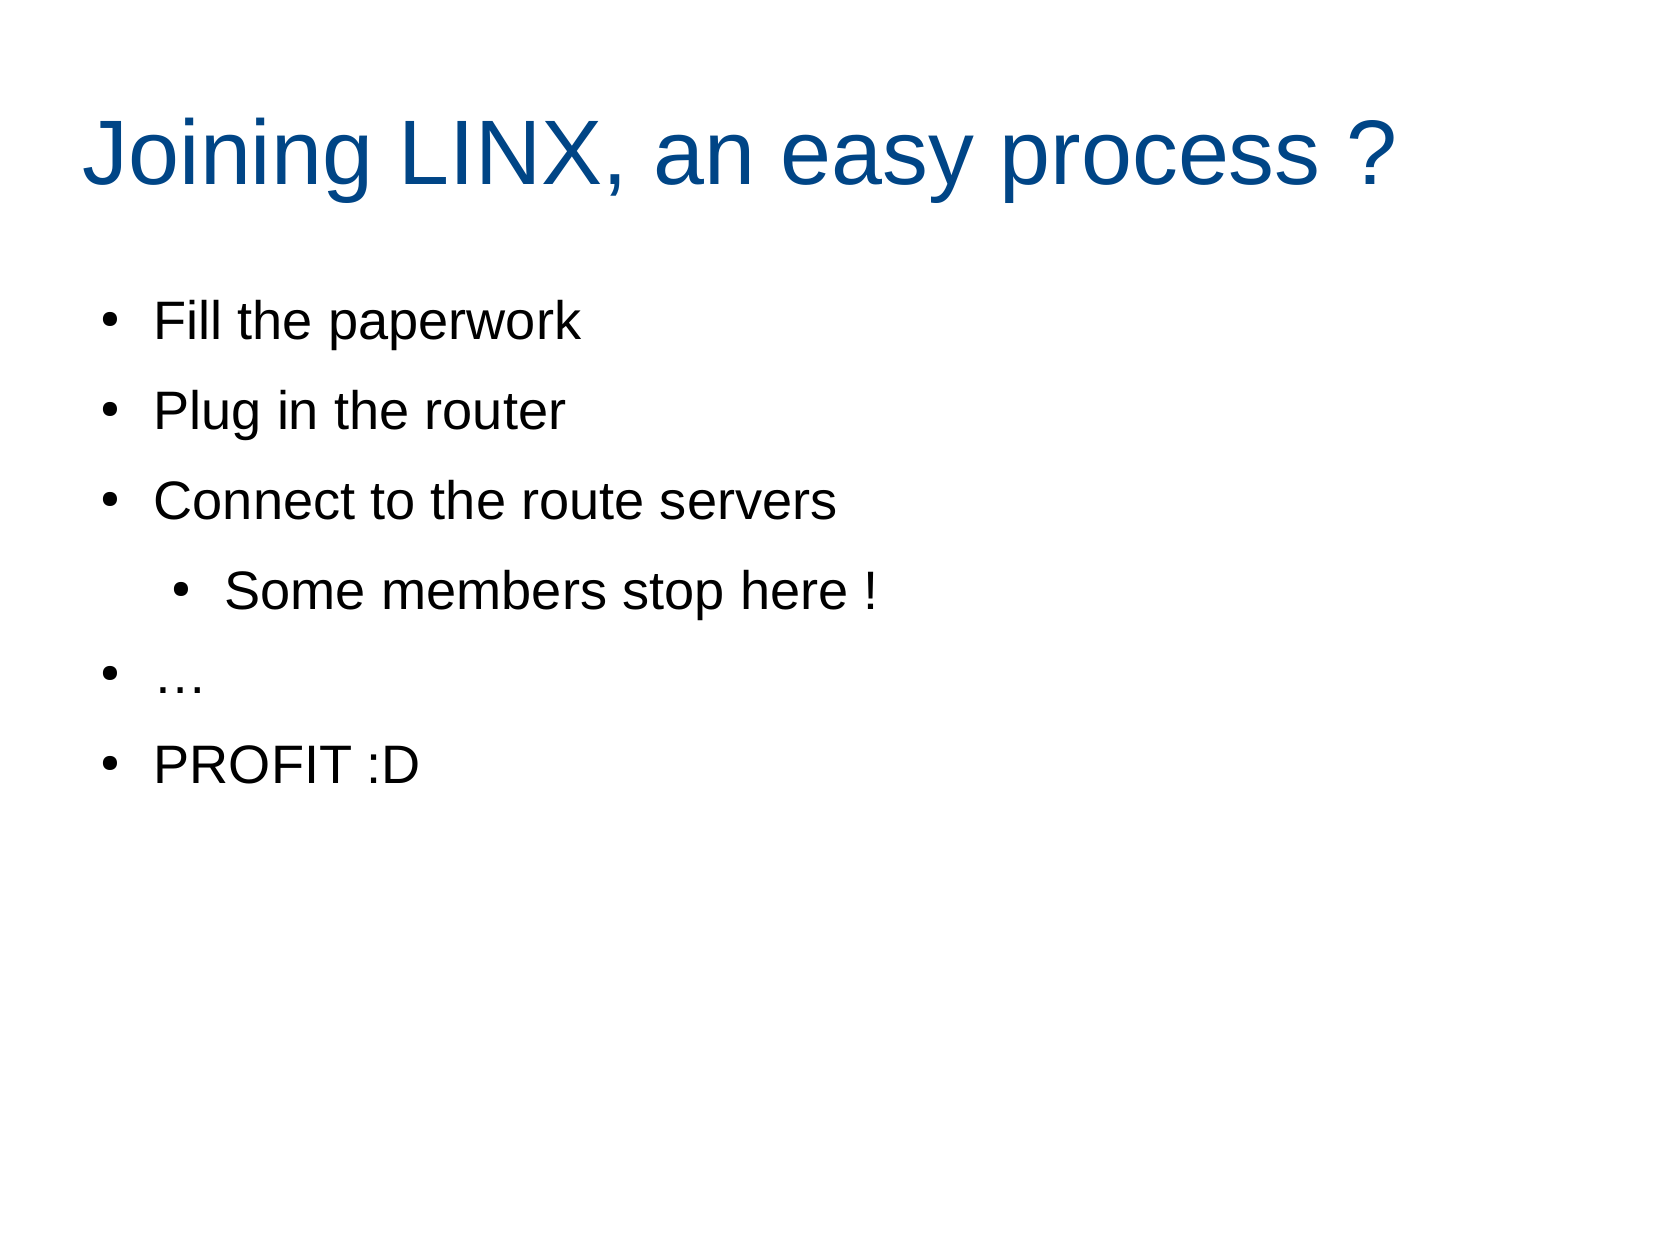

# Joining LINX, an easy process ?
Fill the paperwork
Plug in the router
Connect to the route servers
Some members stop here !
…
PROFIT :D